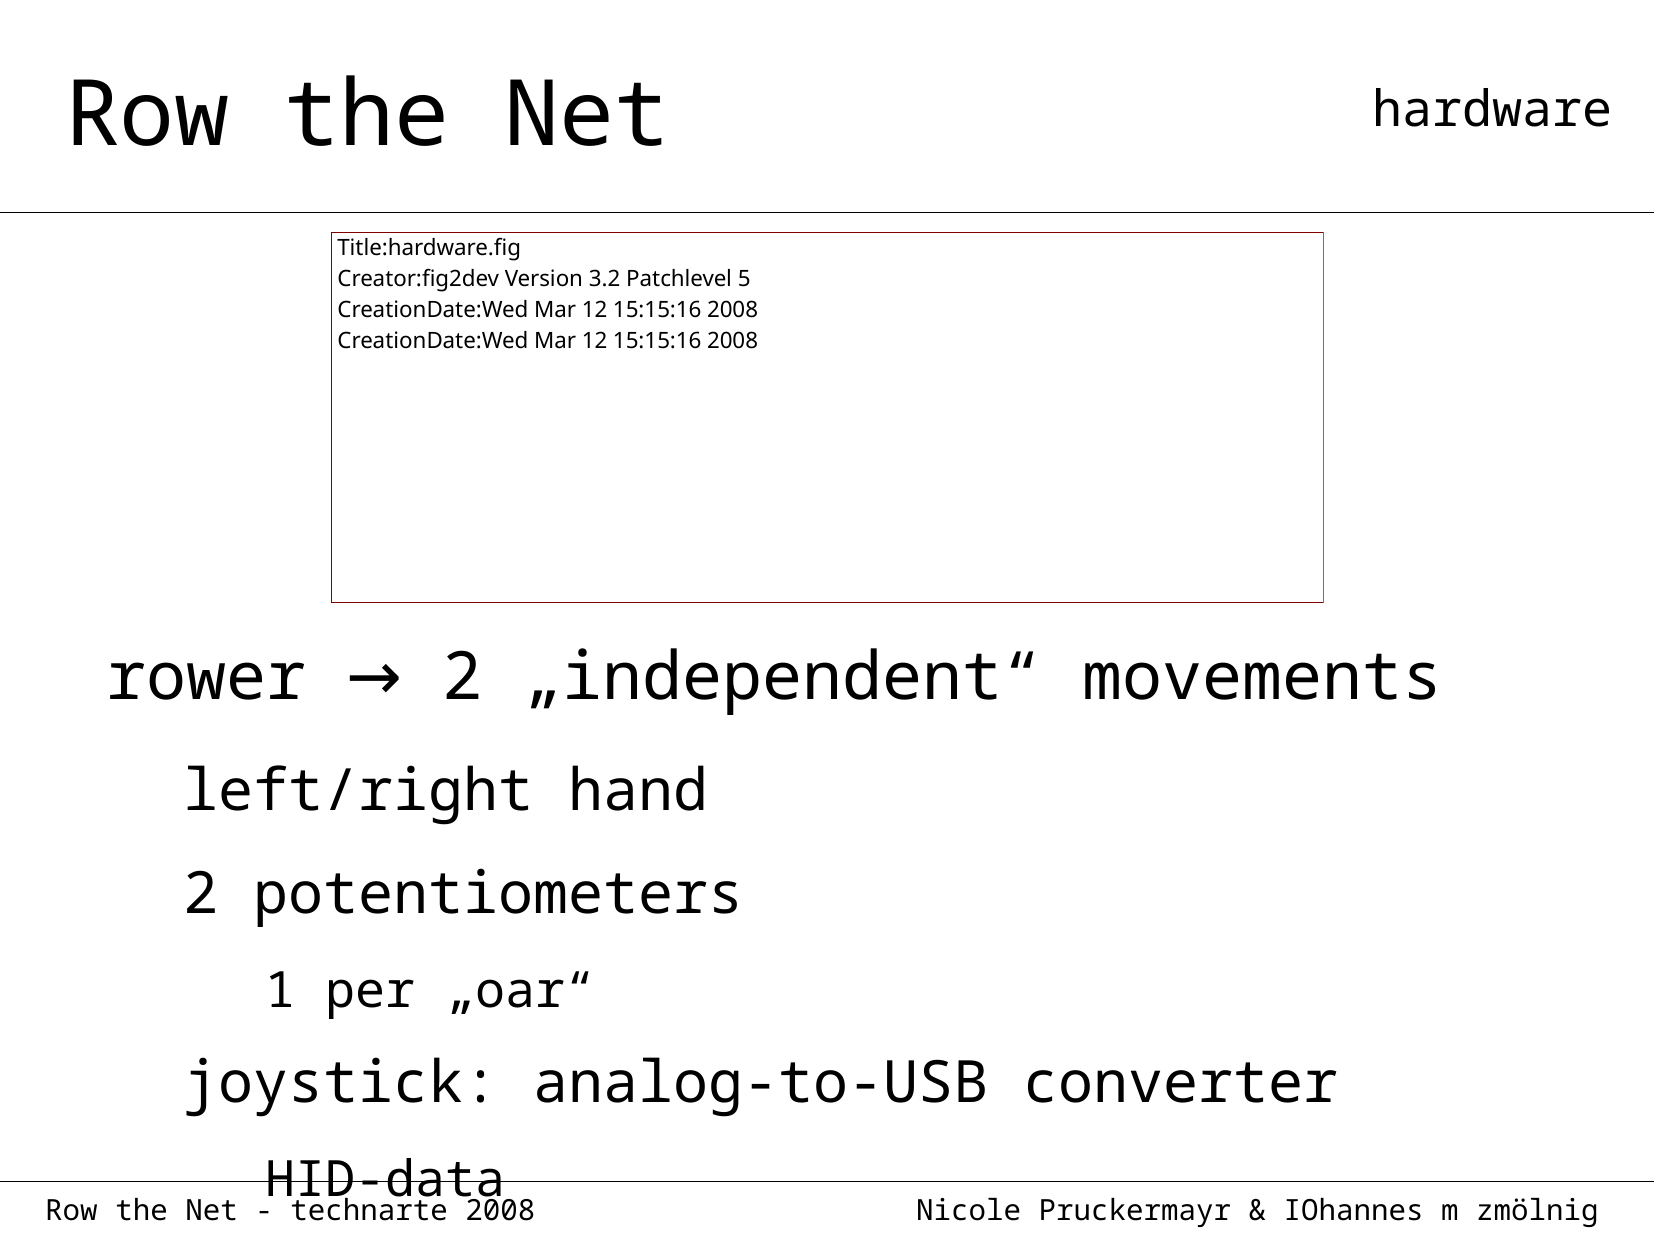

# hardware
rower → 2 „independent“ movements
left/right hand
2 potentiometers
1 per „oar“
joystick: analog-to-USB converter
HID-data